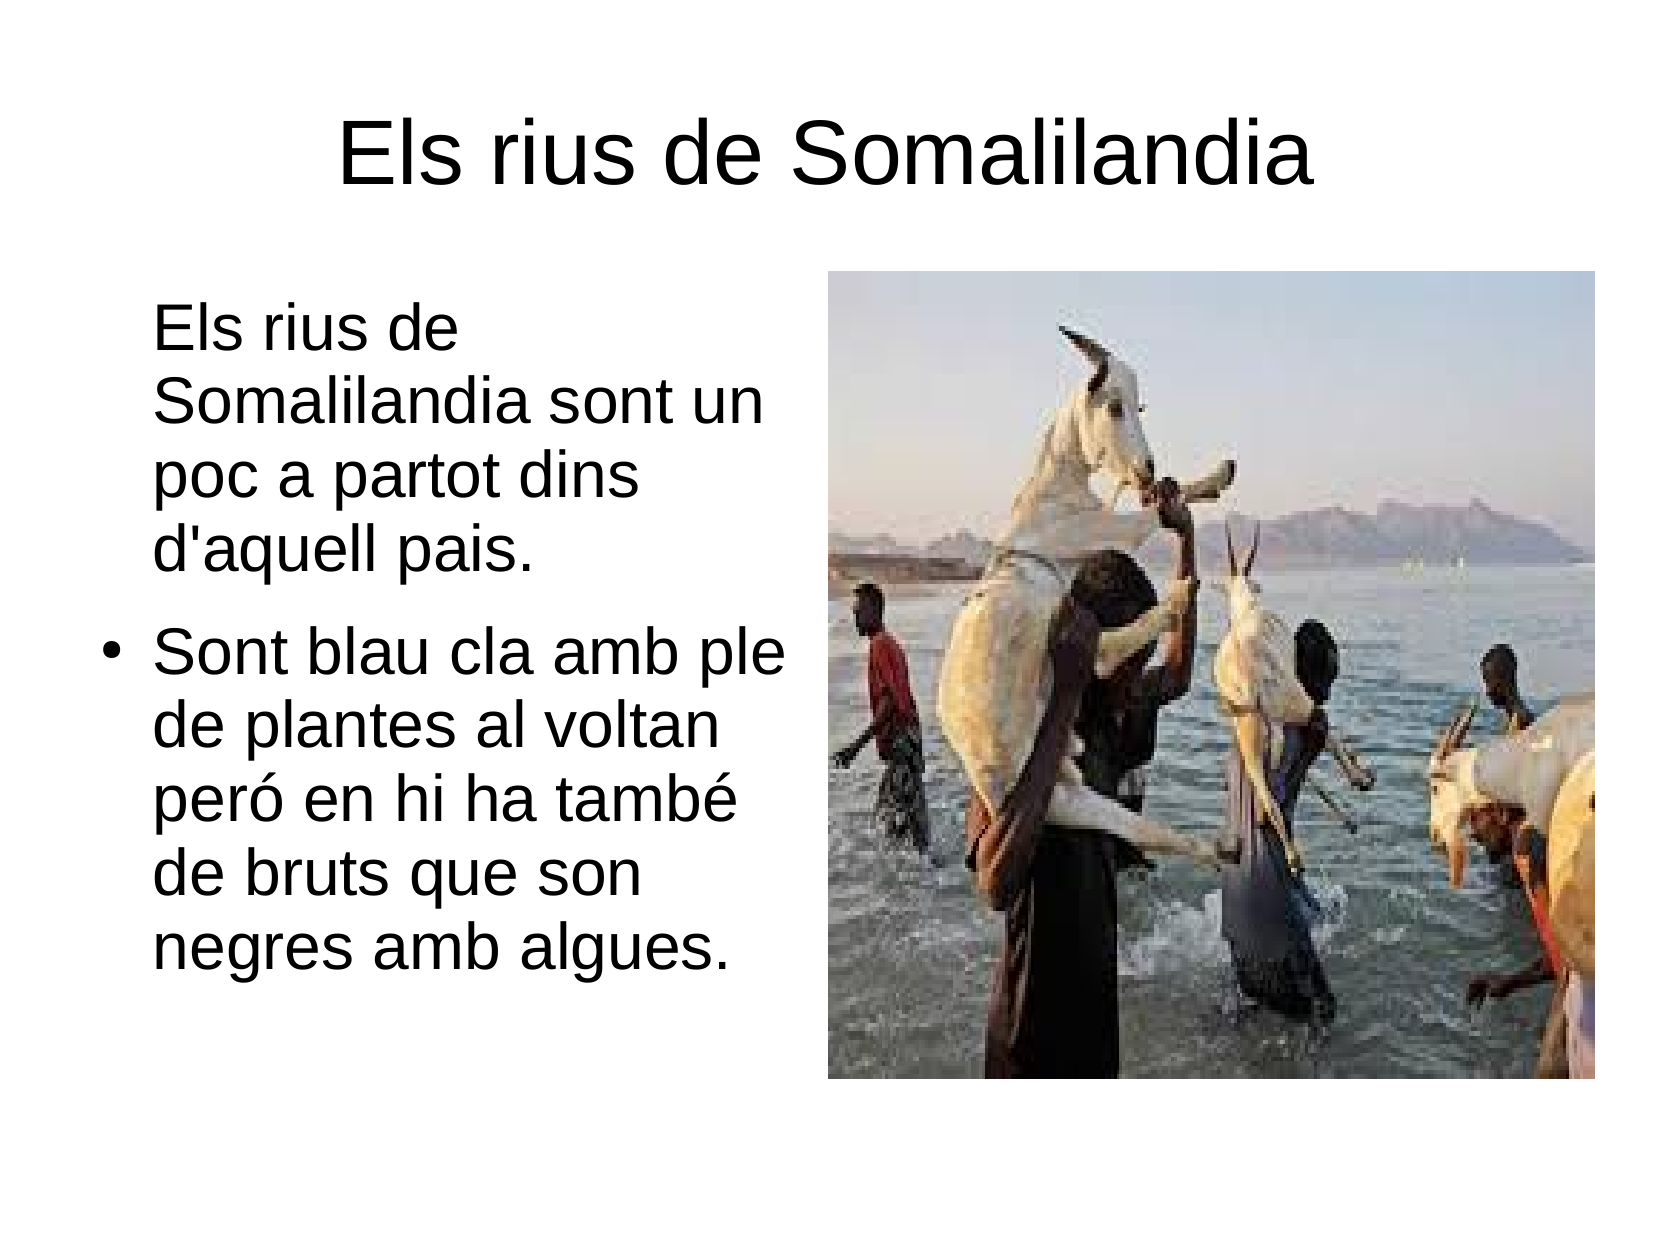

# Els rius de Somalilandia
Els rius de Somalilandia sont un poc a partot dins d'aquell pais.
Sont blau cla amb ple de plantes al voltan peró en hi ha també de bruts que son negres amb algues.